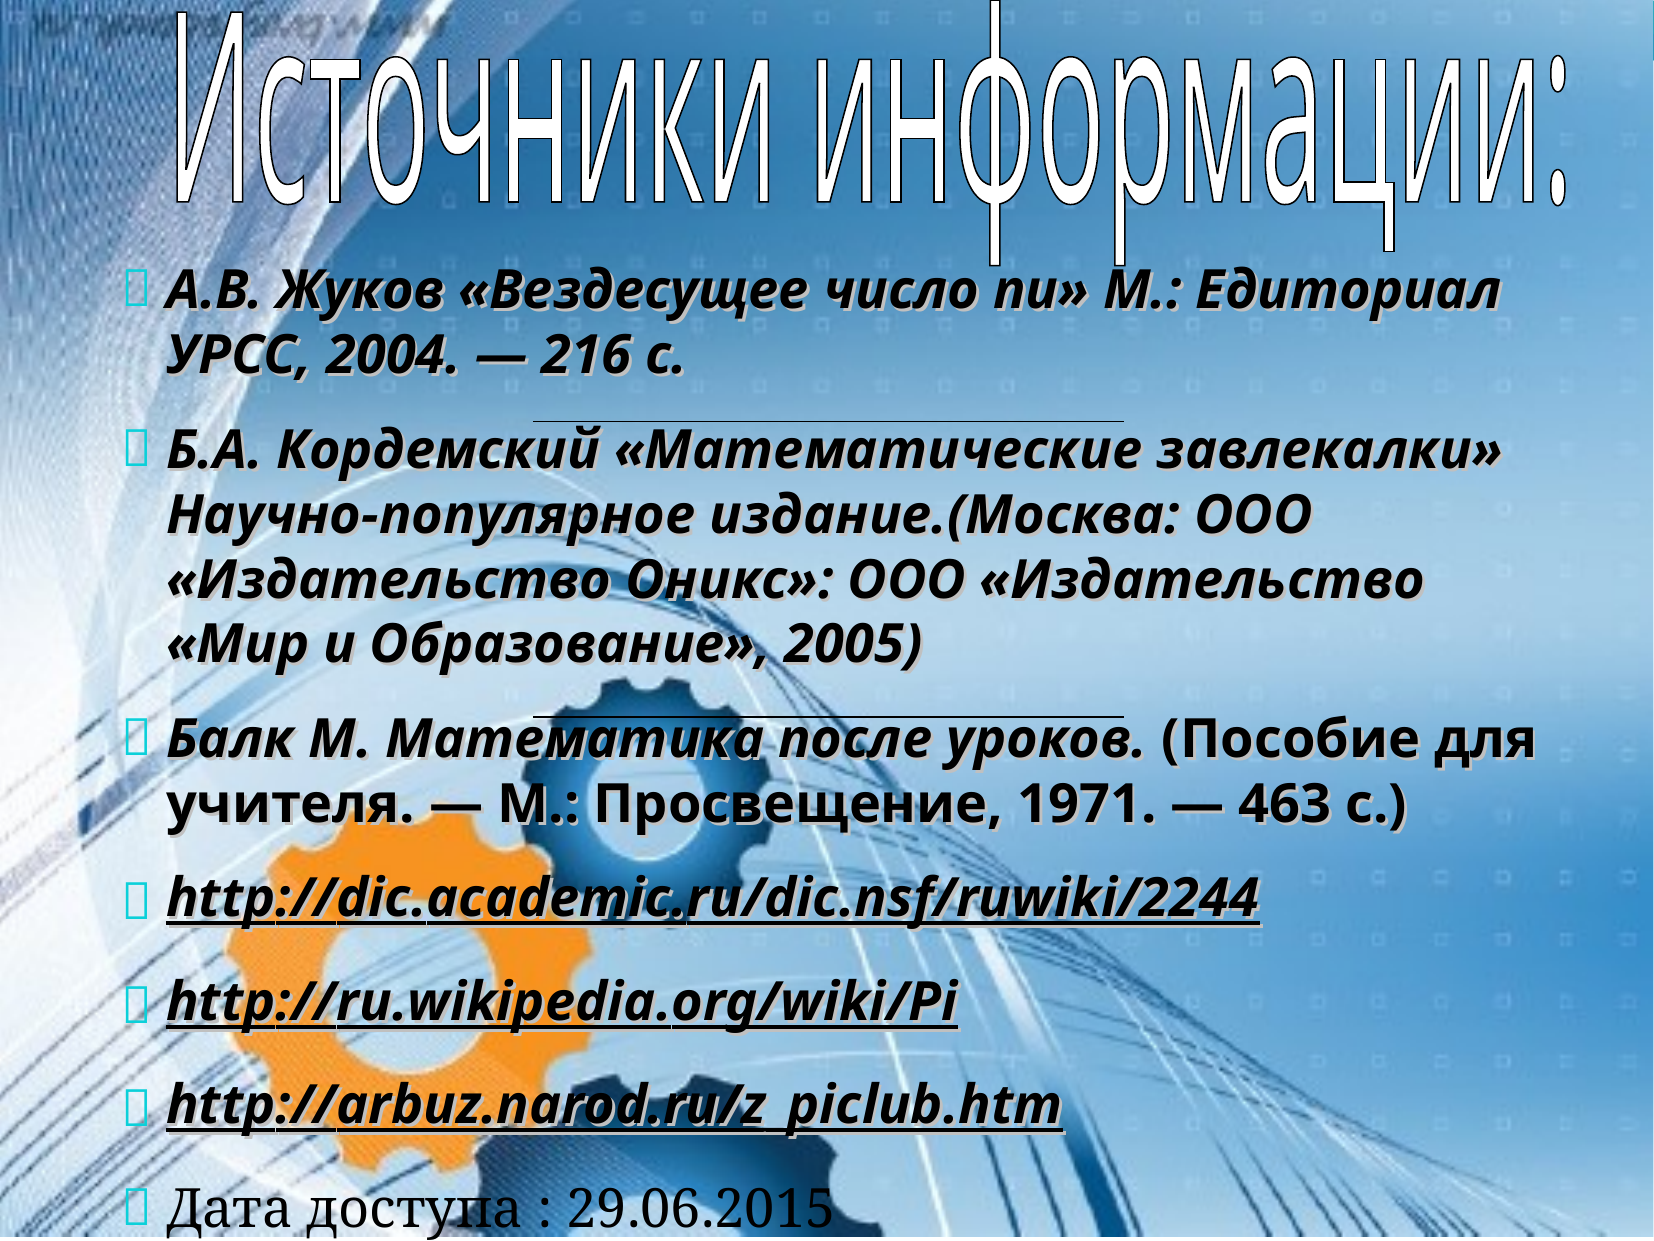

Источники информации:
#
А.В. Жуков «Вездесущее число пи» М.: Едиториал УРСС, 2004. — 216 с.
Б.А. Кордемский «Математические завлекалки» Научно-популярное издание.(Москва: ООО «Издательство Оникс»: ООО «Издательство «Мир и Образование», 2005)
Балк М. Математика после уроков. (Пособие для учителя. — М.: Просвещение, 1971. — 463 с.)
http://dic.academic.ru/dic.nsf/ruwiki/2244
http://ru.wikipedia.org/wiki/Pi
http://arbuz.narod.ru/z_piclub.htm
Дата доступа : 29.06.2015